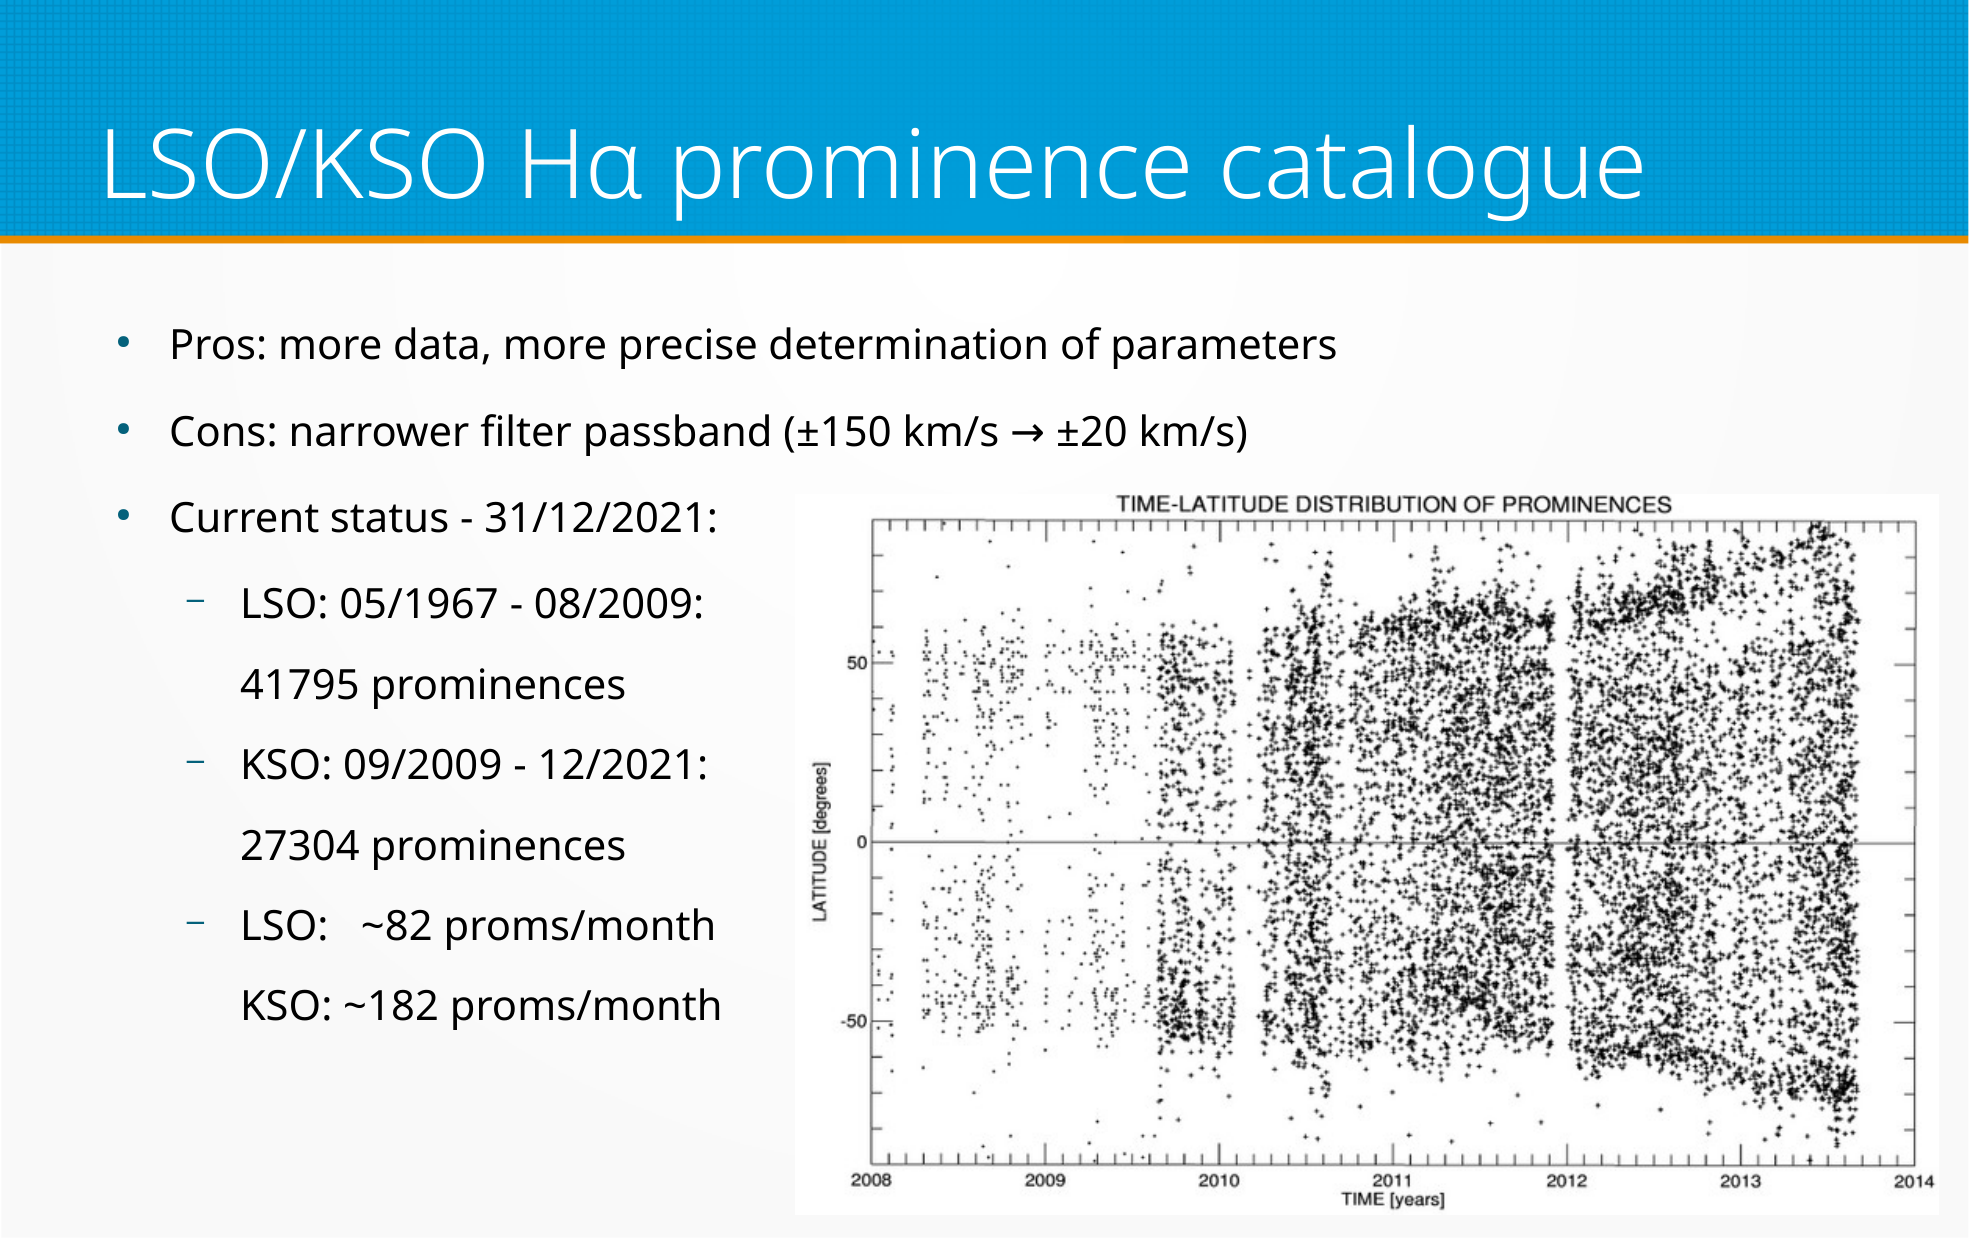

# LSO/KSO Hα prominence catalogue
Pros: more data, more precise determination of parameters
Cons: narrower filter passband (±150 km/s → ±20 km/s)
Current status - 31/12/2021:
LSO: 05/1967 ­- 08/2009:
41795 prominences
KSO: 09/2009 ­- 12/2021:
27304 prominences
LSO: ~82 proms/month
KSO: ~182 proms/month